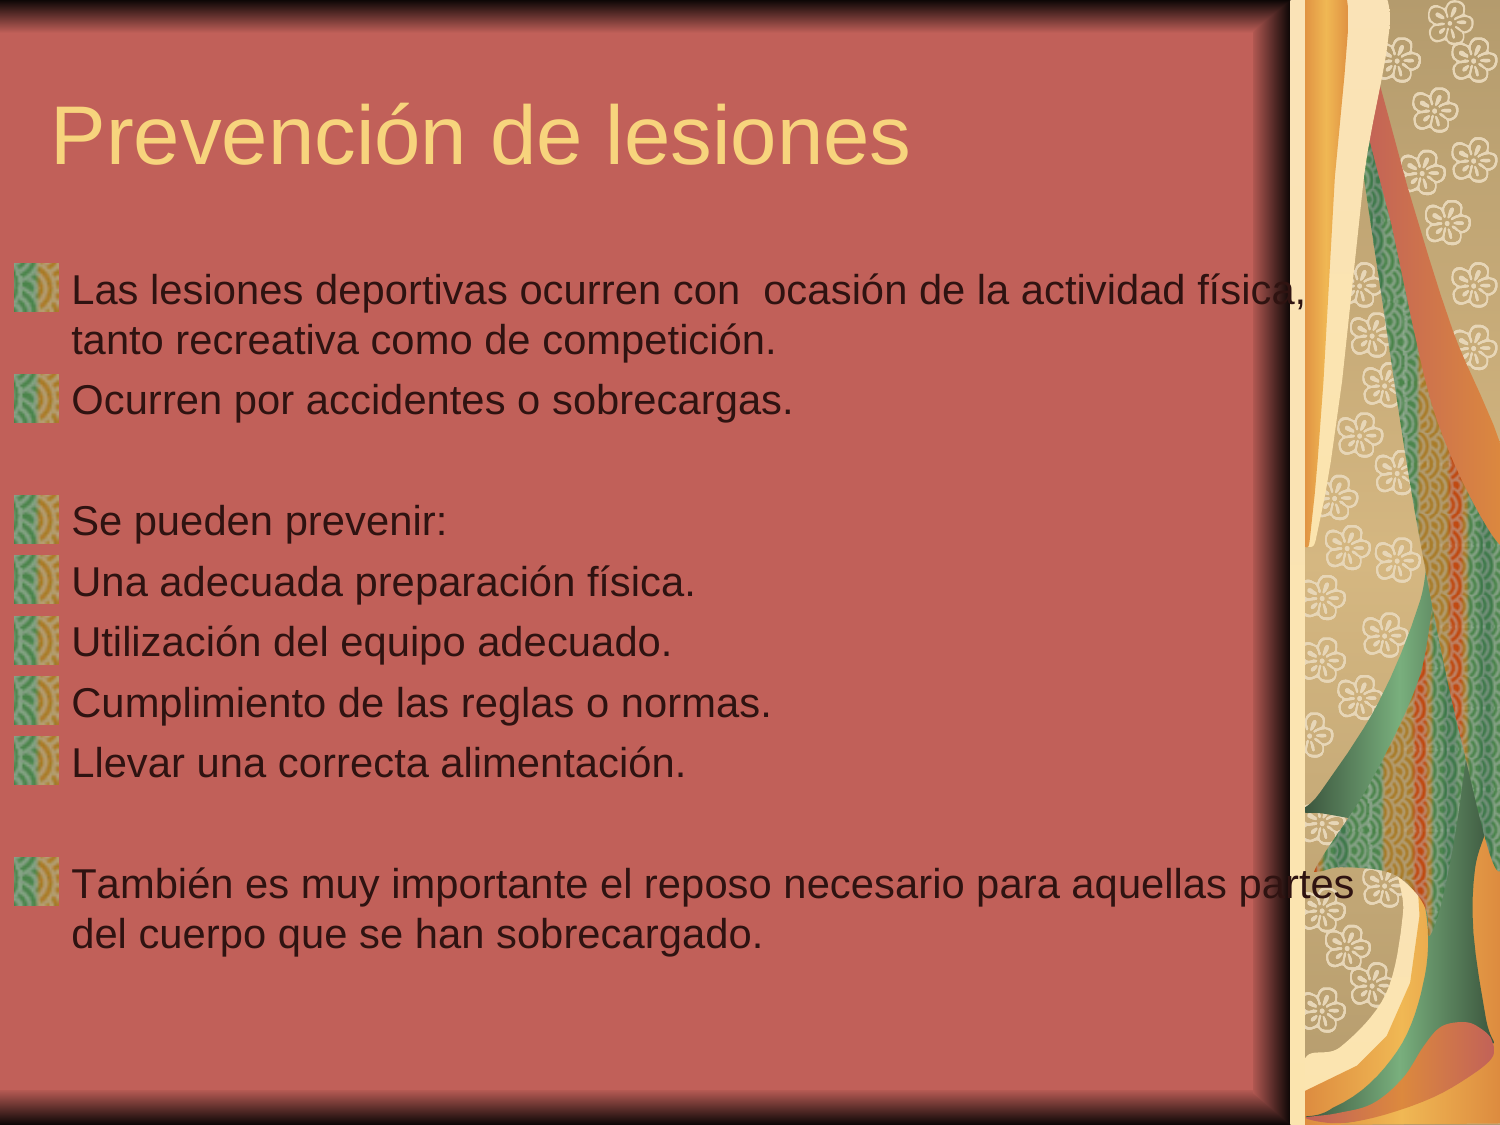

# Prevención de lesiones
Las lesiones deportivas ocurren con ocasión de la actividad física, tanto recreativa como de competición.
Ocurren por accidentes o sobrecargas.
Se pueden prevenir:
Una adecuada preparación física.
Utilización del equipo adecuado.
Cumplimiento de las reglas o normas.
Llevar una correcta alimentación.
También es muy importante el reposo necesario para aquellas partes del cuerpo que se han sobrecargado.